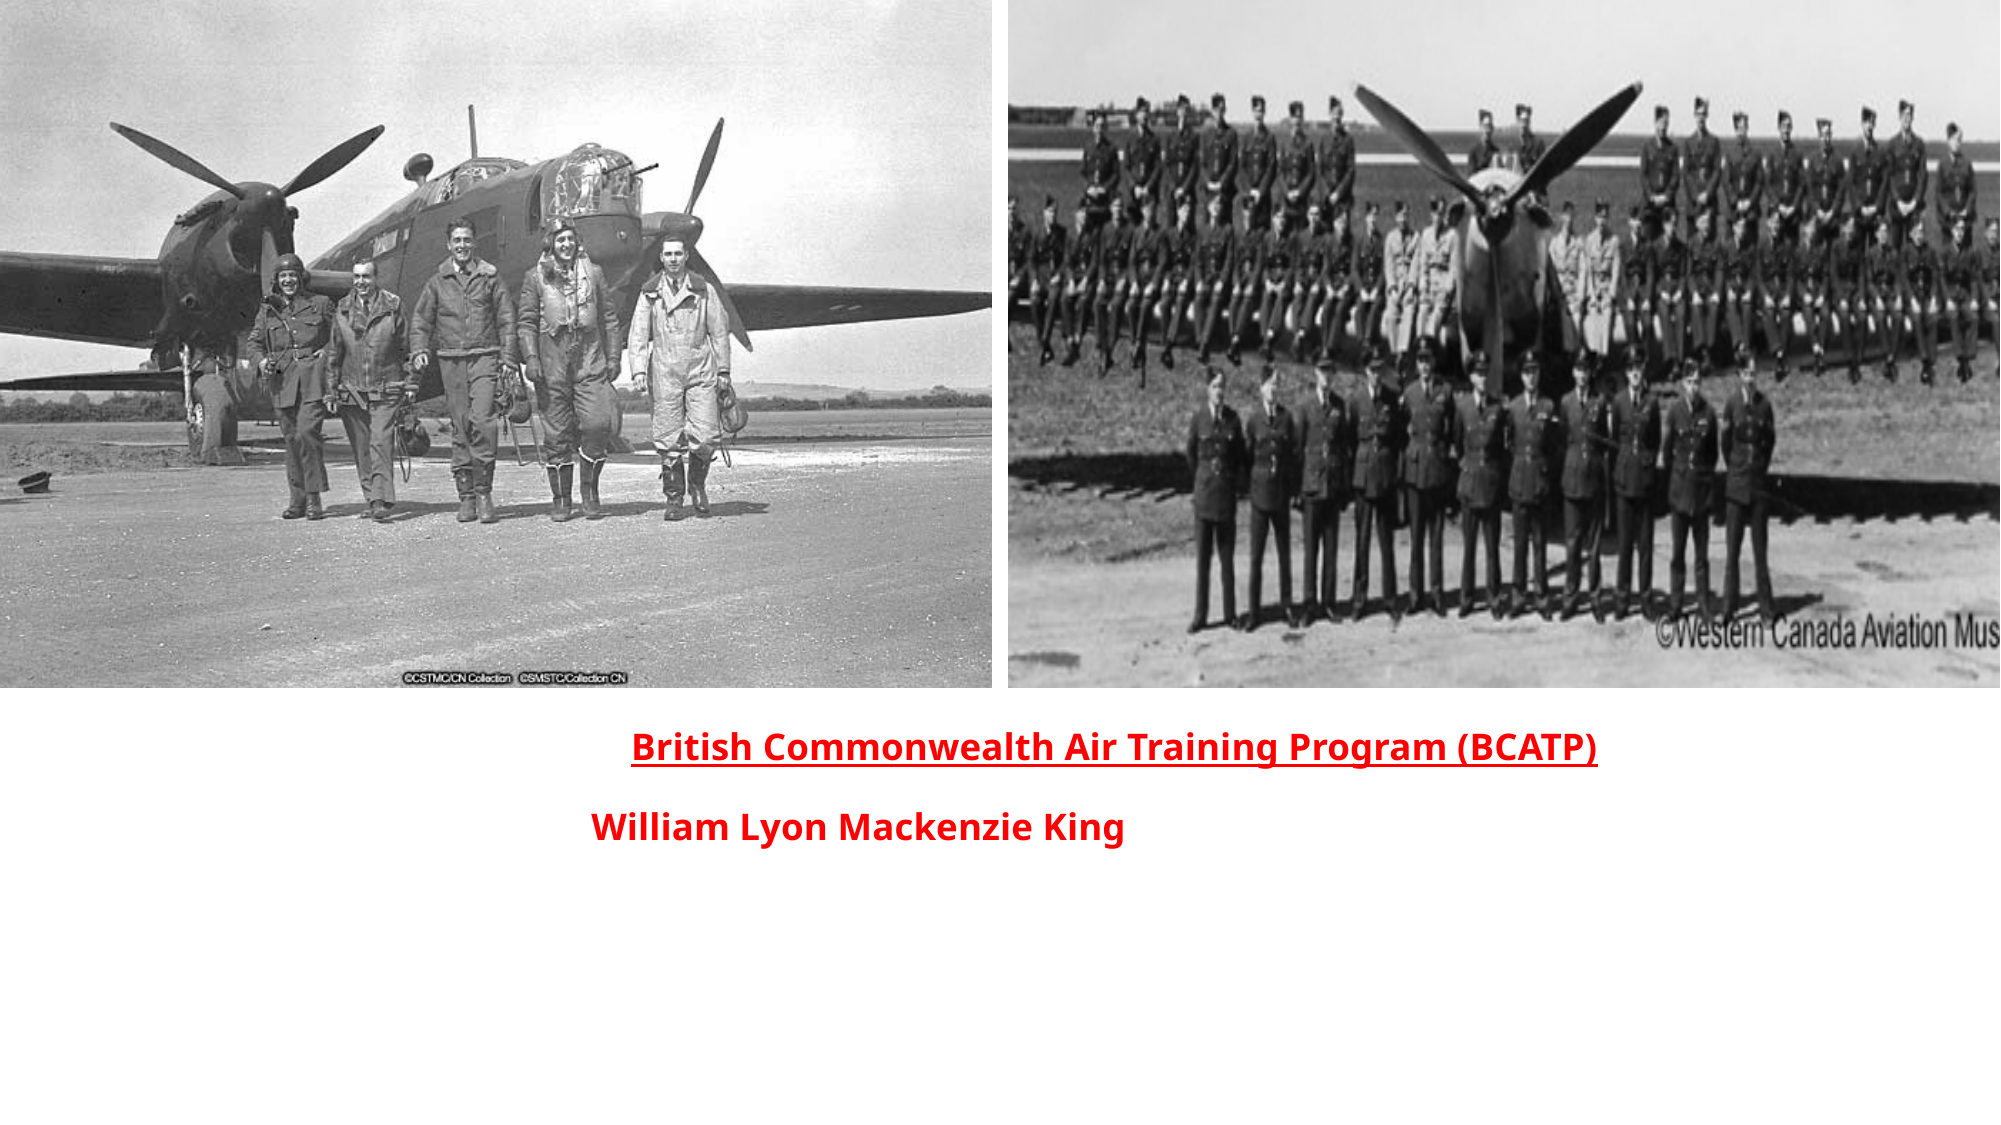

# Canada’s Contribution—the British Commonwealth Air Training Program (BCATP) -Canadian Prime Minister William Lyon Mackenzie King offered to build airports across Canada that would host and train vast numbers of Air Force pilots from across the British Commonwealth (Britain, Canada, Australia, New Zealand, India, South Africa, the Caribbean, etc.) -Nearly half of the airmen from the British Commonwealth (both fighter pilots and bomber crews) were trained through this program.